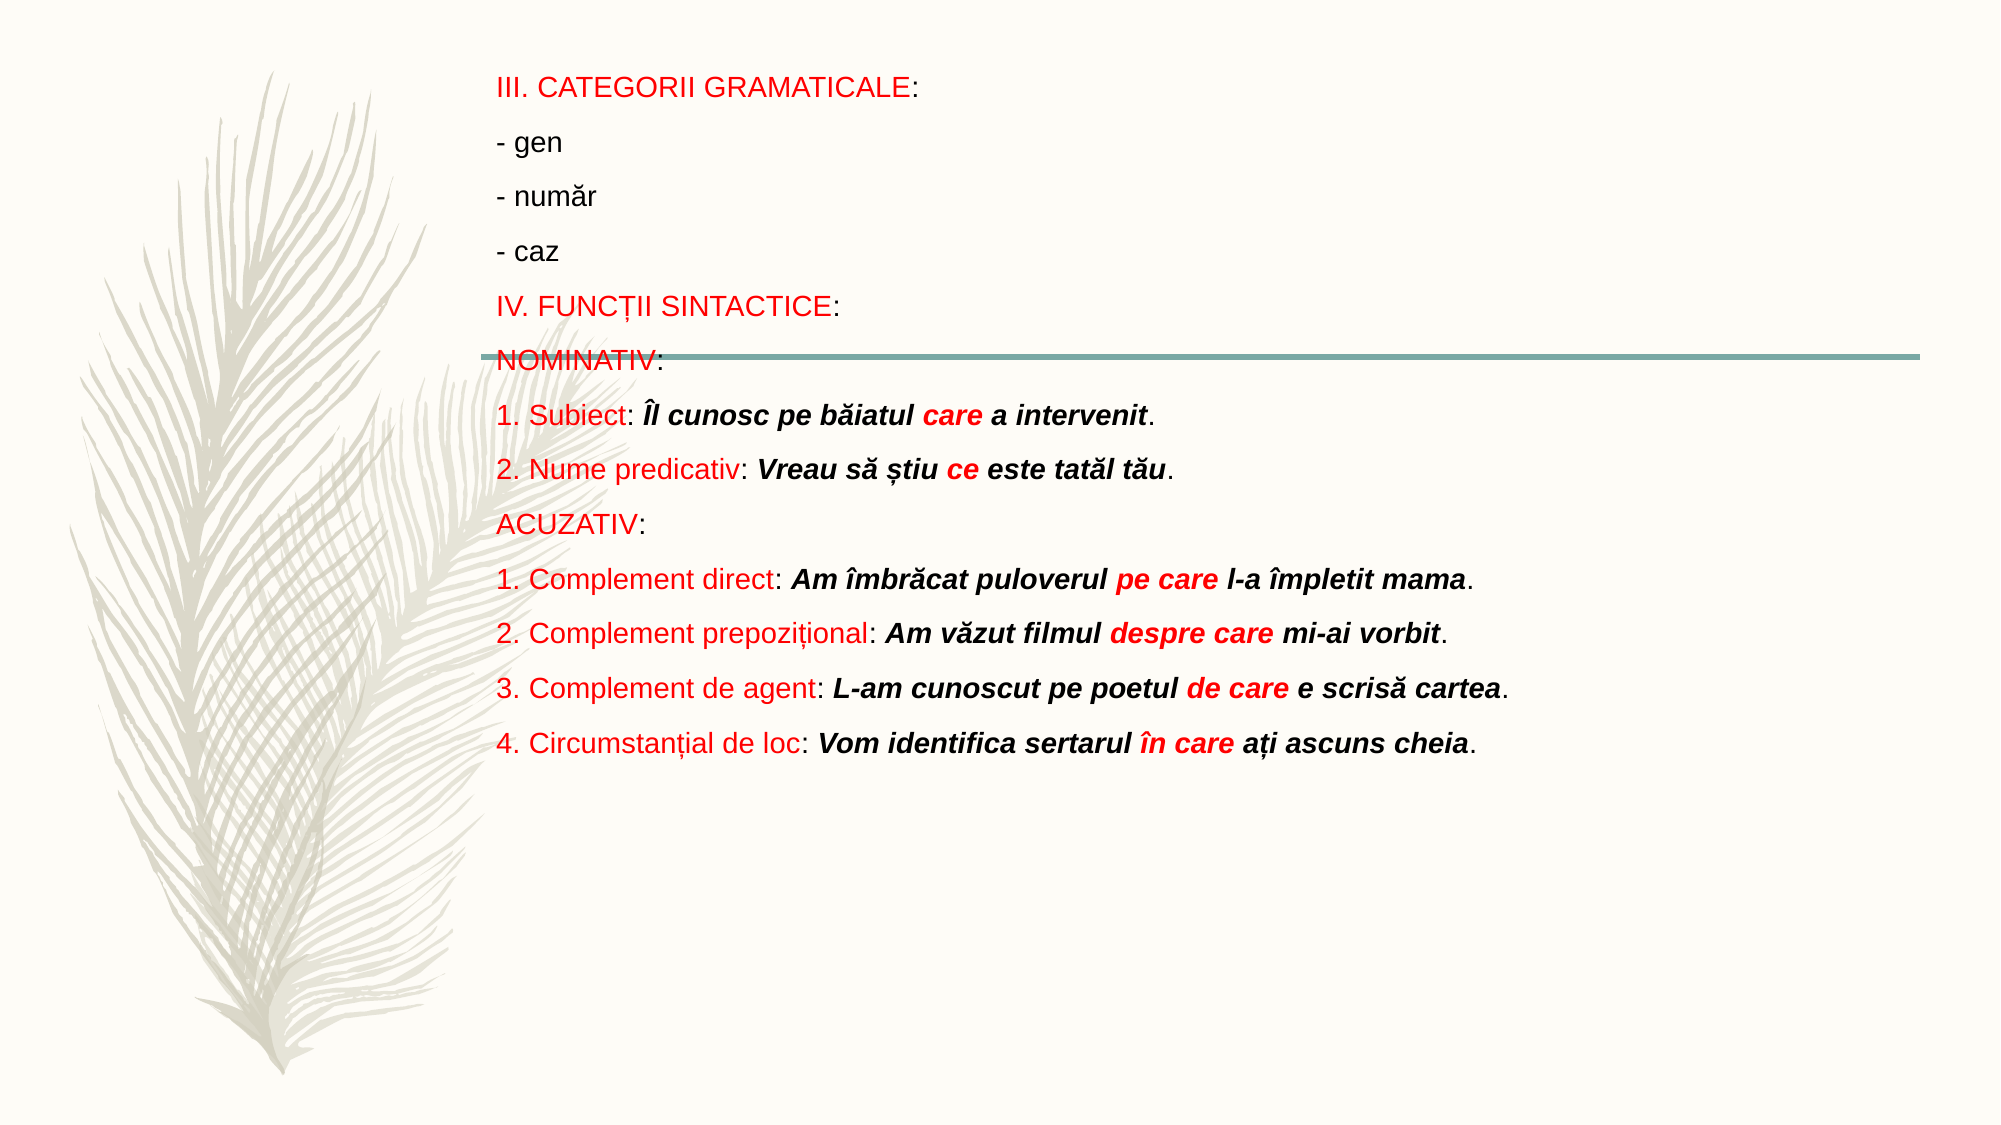

# III. CATEGORII GRAMATICALE:
- gen
- număr
- caz
IV. FUNCȚII SINTACTICE:
NOMINATIV:
1. Subiect: Îl cunosc pe băiatul care a intervenit.
2. Nume predicativ: Vreau să știu ce este tatăl tău.
ACUZATIV:
1. Complement direct: Am îmbrăcat puloverul pe care l-a împletit mama.
2. Complement prepozițional: Am văzut filmul despre care mi-ai vorbit.
3. Complement de agent: L-am cunoscut pe poetul de care e scrisă cartea.
4. Circumstanțial de loc: Vom identifica sertarul în care ați ascuns cheia.